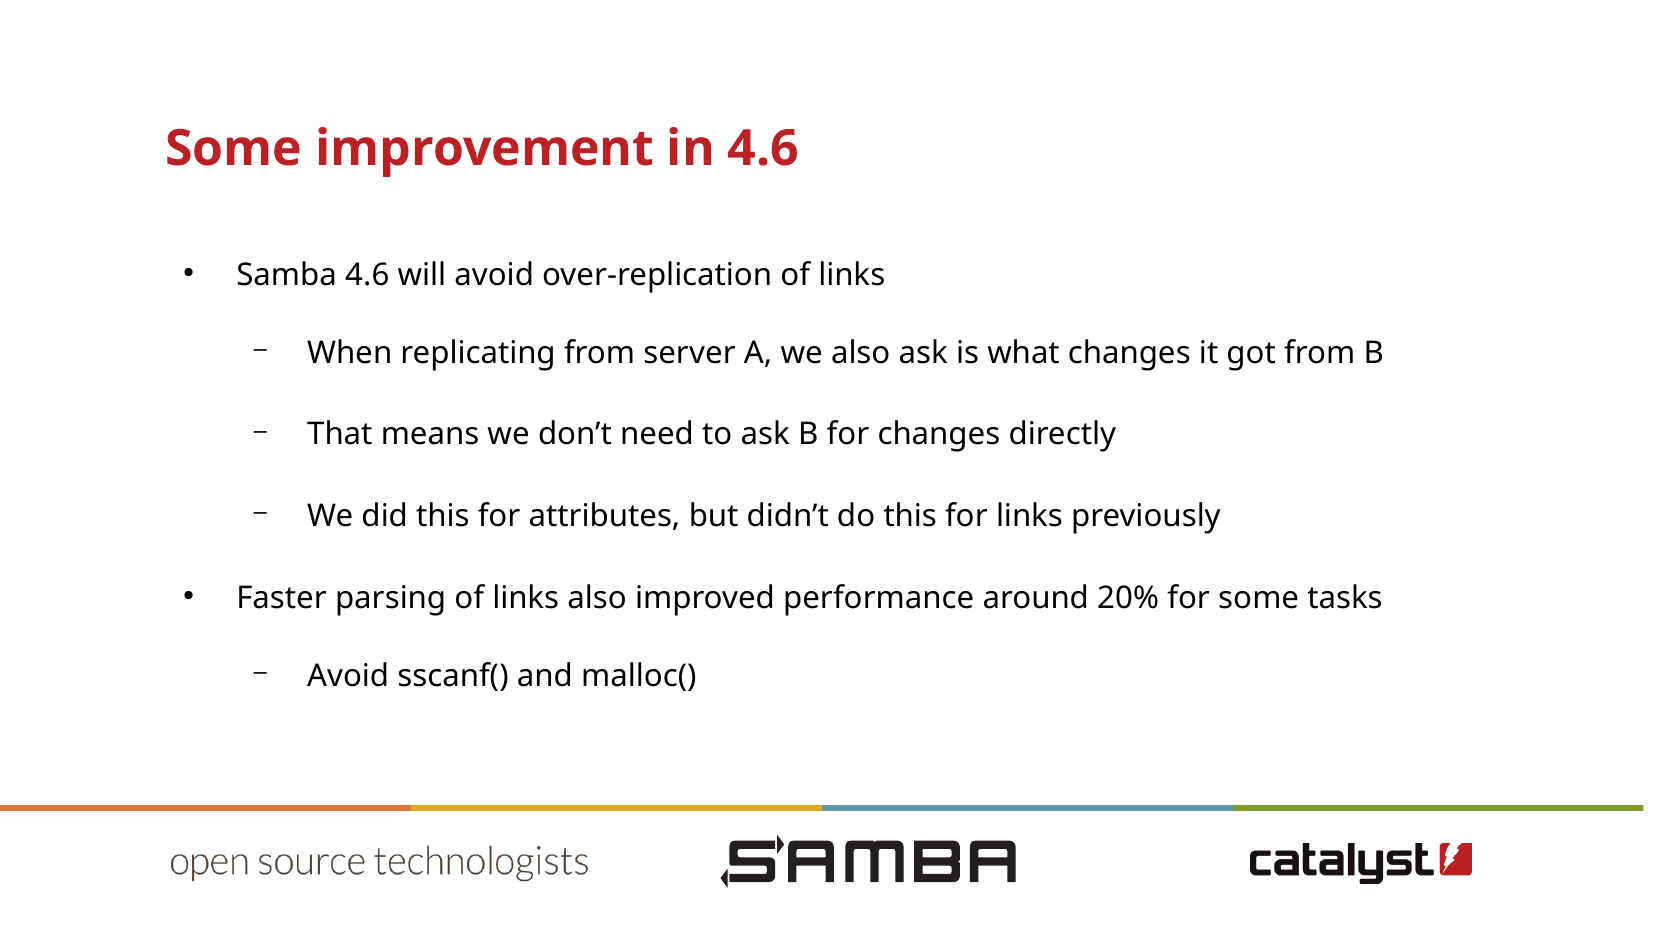

# Some improvement in 4.6
Samba 4.6 will avoid over-replication of links
When replicating from server A, we also ask is what changes it got from B
That means we don’t need to ask B for changes directly
We did this for attributes, but didn’t do this for links previously
Faster parsing of links also improved performance around 20% for some tasks
Avoid sscanf() and malloc()